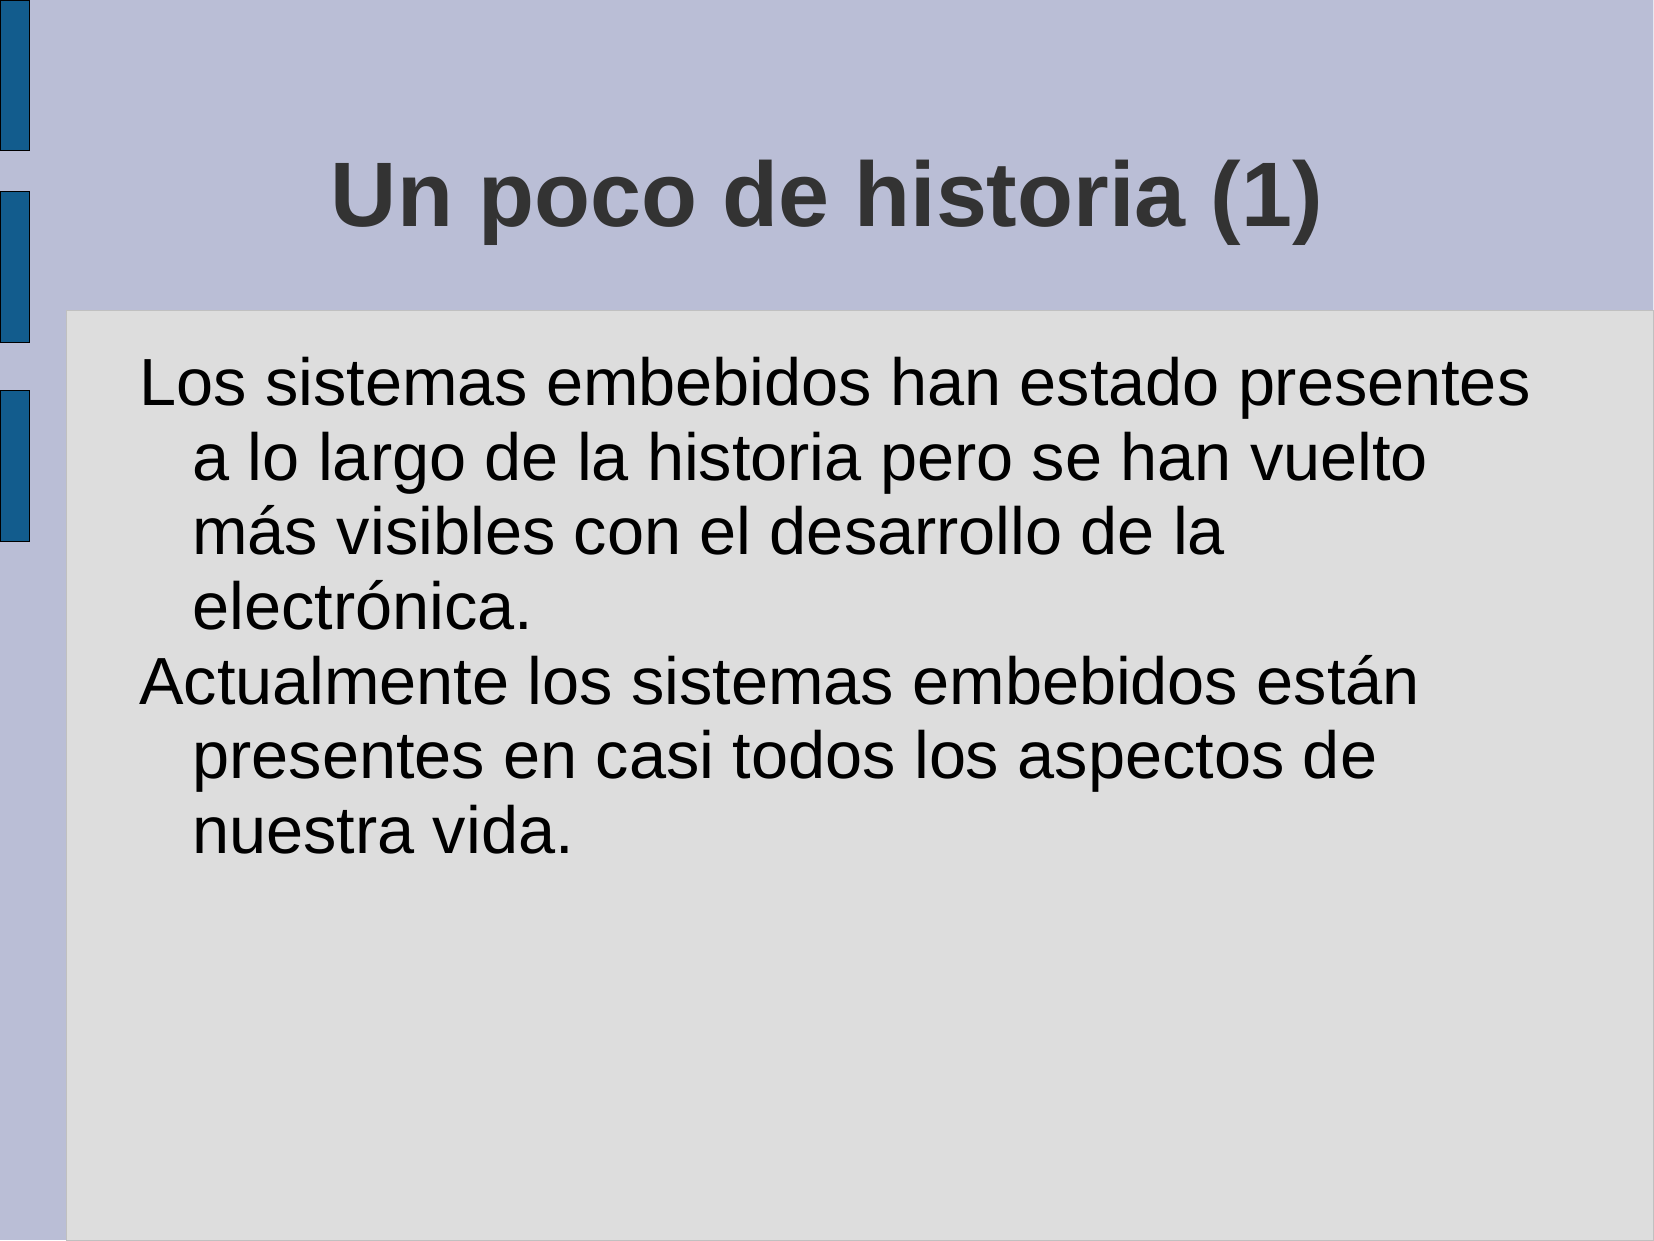

# Un poco de historia (1)
Los sistemas embebidos han estado presentes a lo largo de la historia pero se han vuelto más visibles con el desarrollo de la electrónica.
Actualmente los sistemas embebidos están presentes en casi todos los aspectos de nuestra vida.